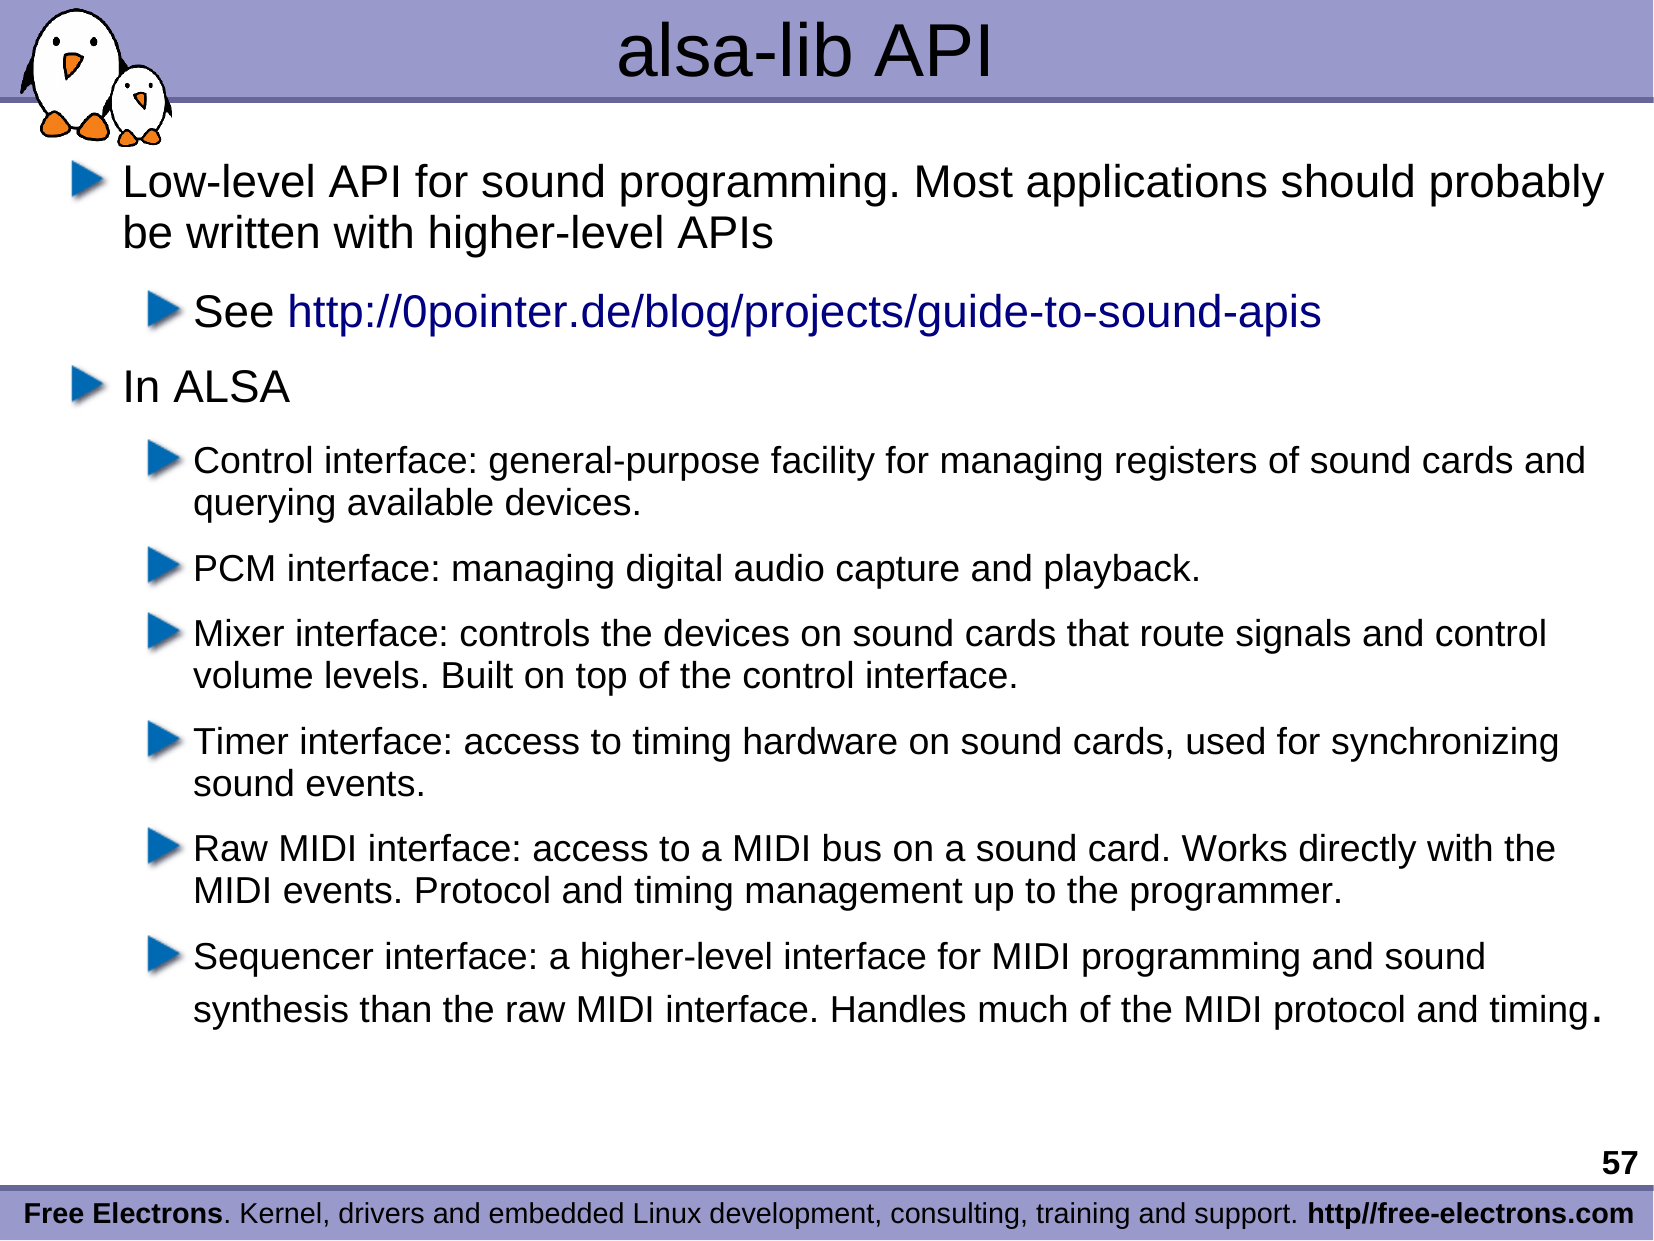

# alsa-lib API
Low-level API for sound programming. Most applications should probably be written with higher-level APIs
See http://0pointer.de/blog/projects/guide-to-sound-apis
In ALSA
Control interface: general-purpose facility for managing registers of sound cards and querying available devices.
PCM interface: managing digital audio capture and playback.
Mixer interface: controls the devices on sound cards that route signals and control volume levels. Built on top of the control interface.
Timer interface: access to timing hardware on sound cards, used for synchronizing sound events.
Raw MIDI interface: access to a MIDI bus on a sound card. Works directly with the MIDI events. Protocol and timing management up to the programmer.
Sequencer interface: a higher-level interface for MIDI programming and sound synthesis than the raw MIDI interface. Handles much of the MIDI protocol and timing.